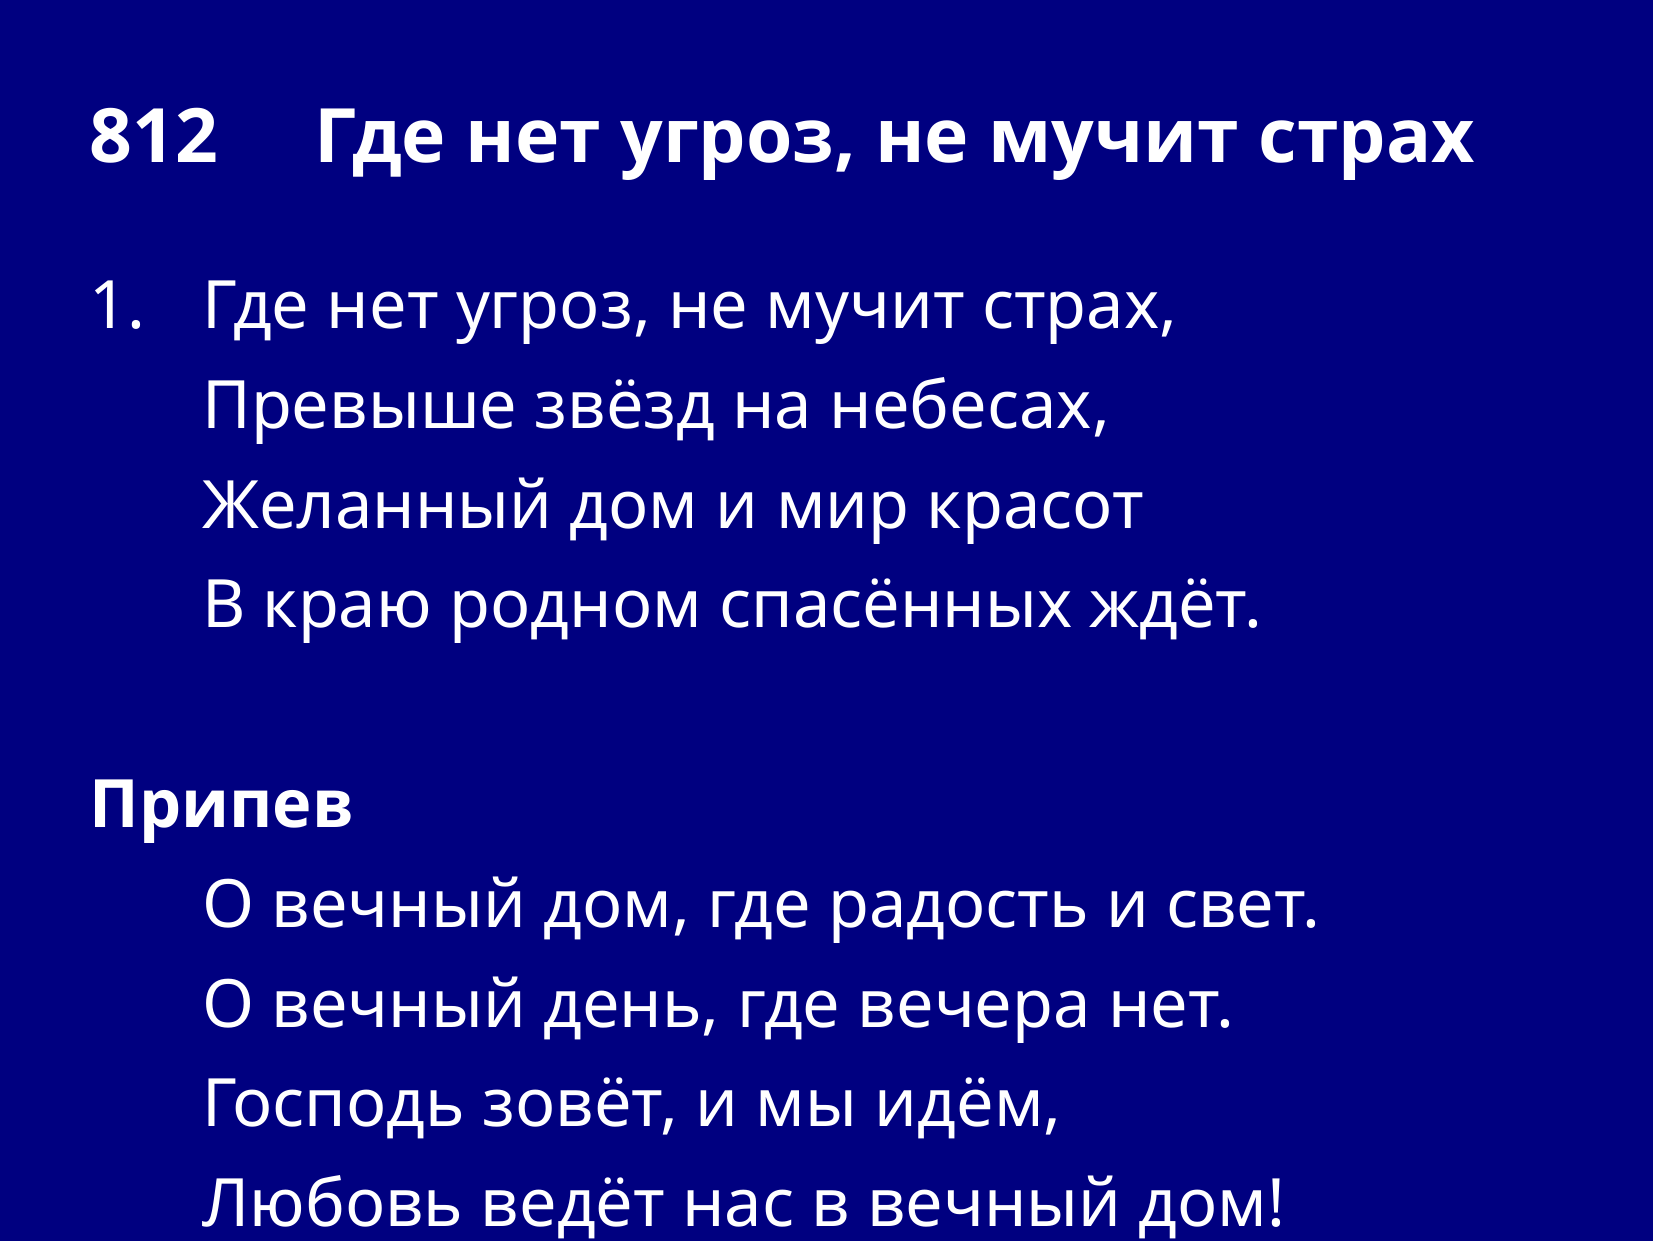

812	Где нет угроз, не мучит страх
1.	Где нет угроз, не мучит страх,
	Превыше звёзд на небесах,
	Желанный дом и мир красот
	В краю родном спасённых ждёт.
Припев
	О вечный дом, где радость и свет.
	О вечный день, где вечера нет.
	Господь зовёт, и мы идём,
	Любовь ведёт нас в вечный дом!